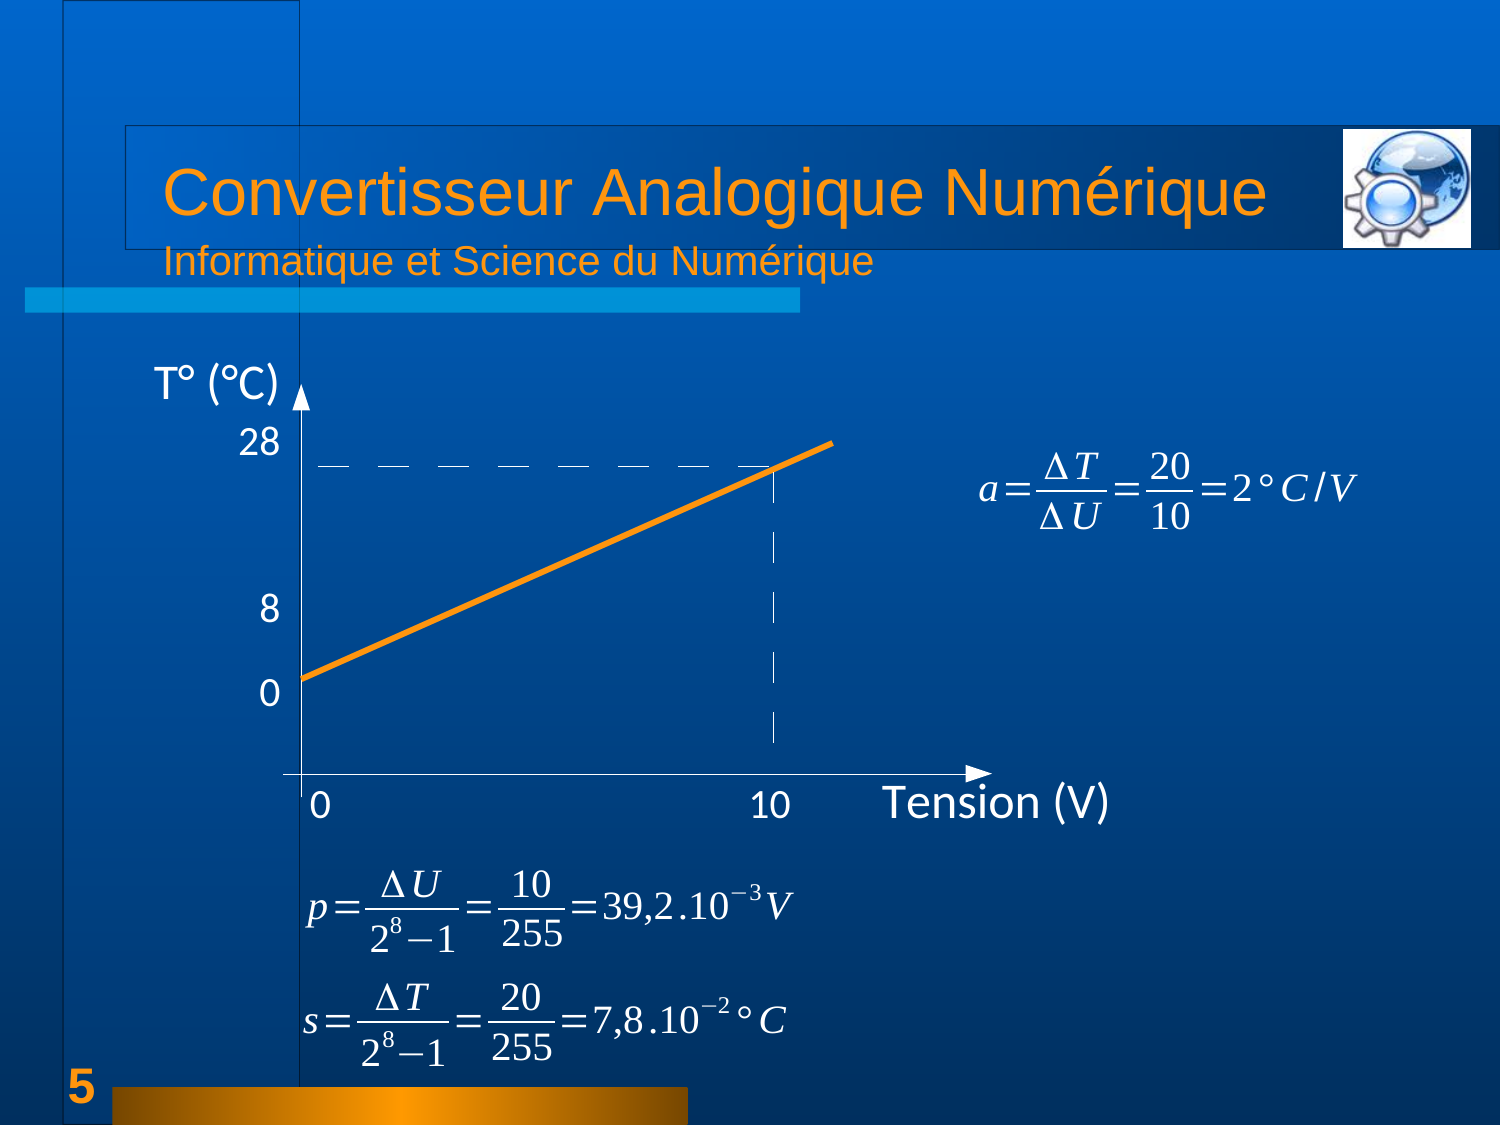

T° (°C)
28
8
0
0 10 Tension (V)